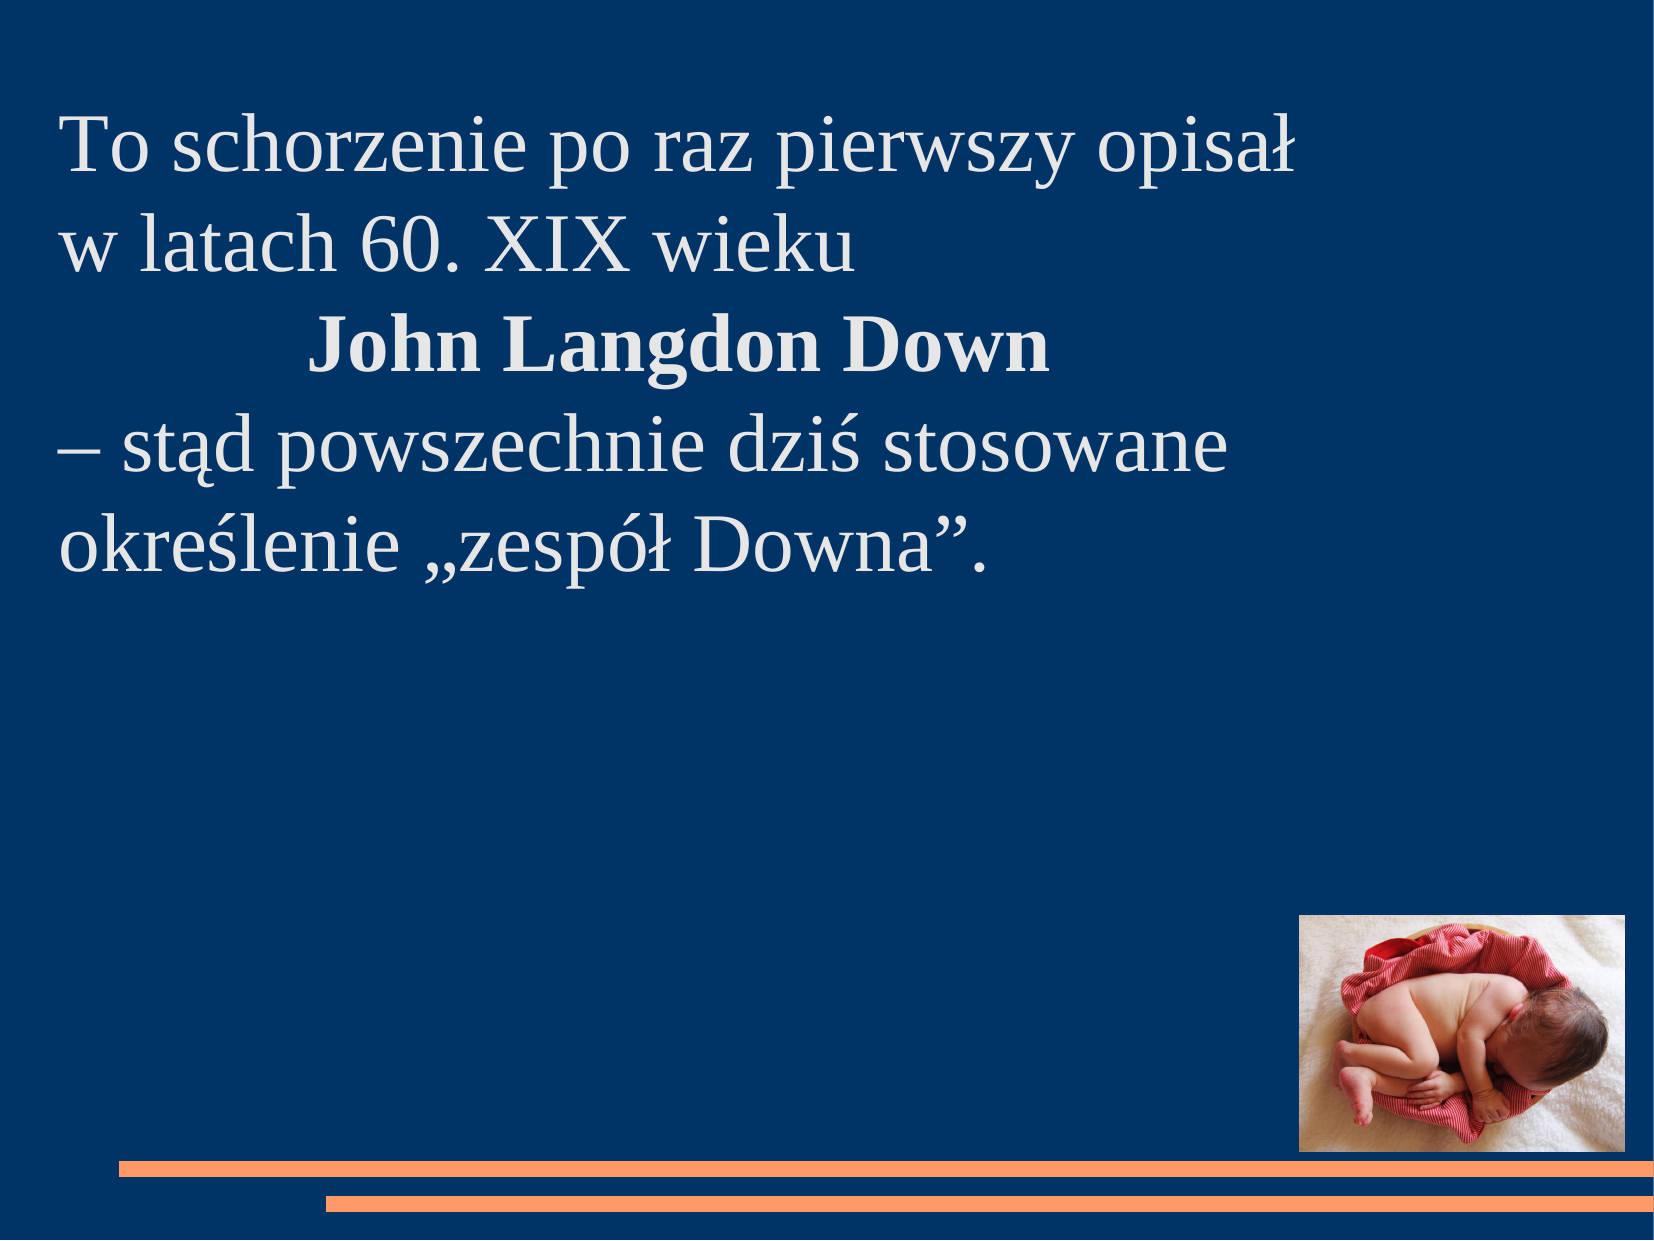

#
To schorzenie po raz pierwszy opisał
w latach 60. XIX wieku
John Langdon Down
– stąd powszechnie dziś stosowane określenie „zespół Downa”.